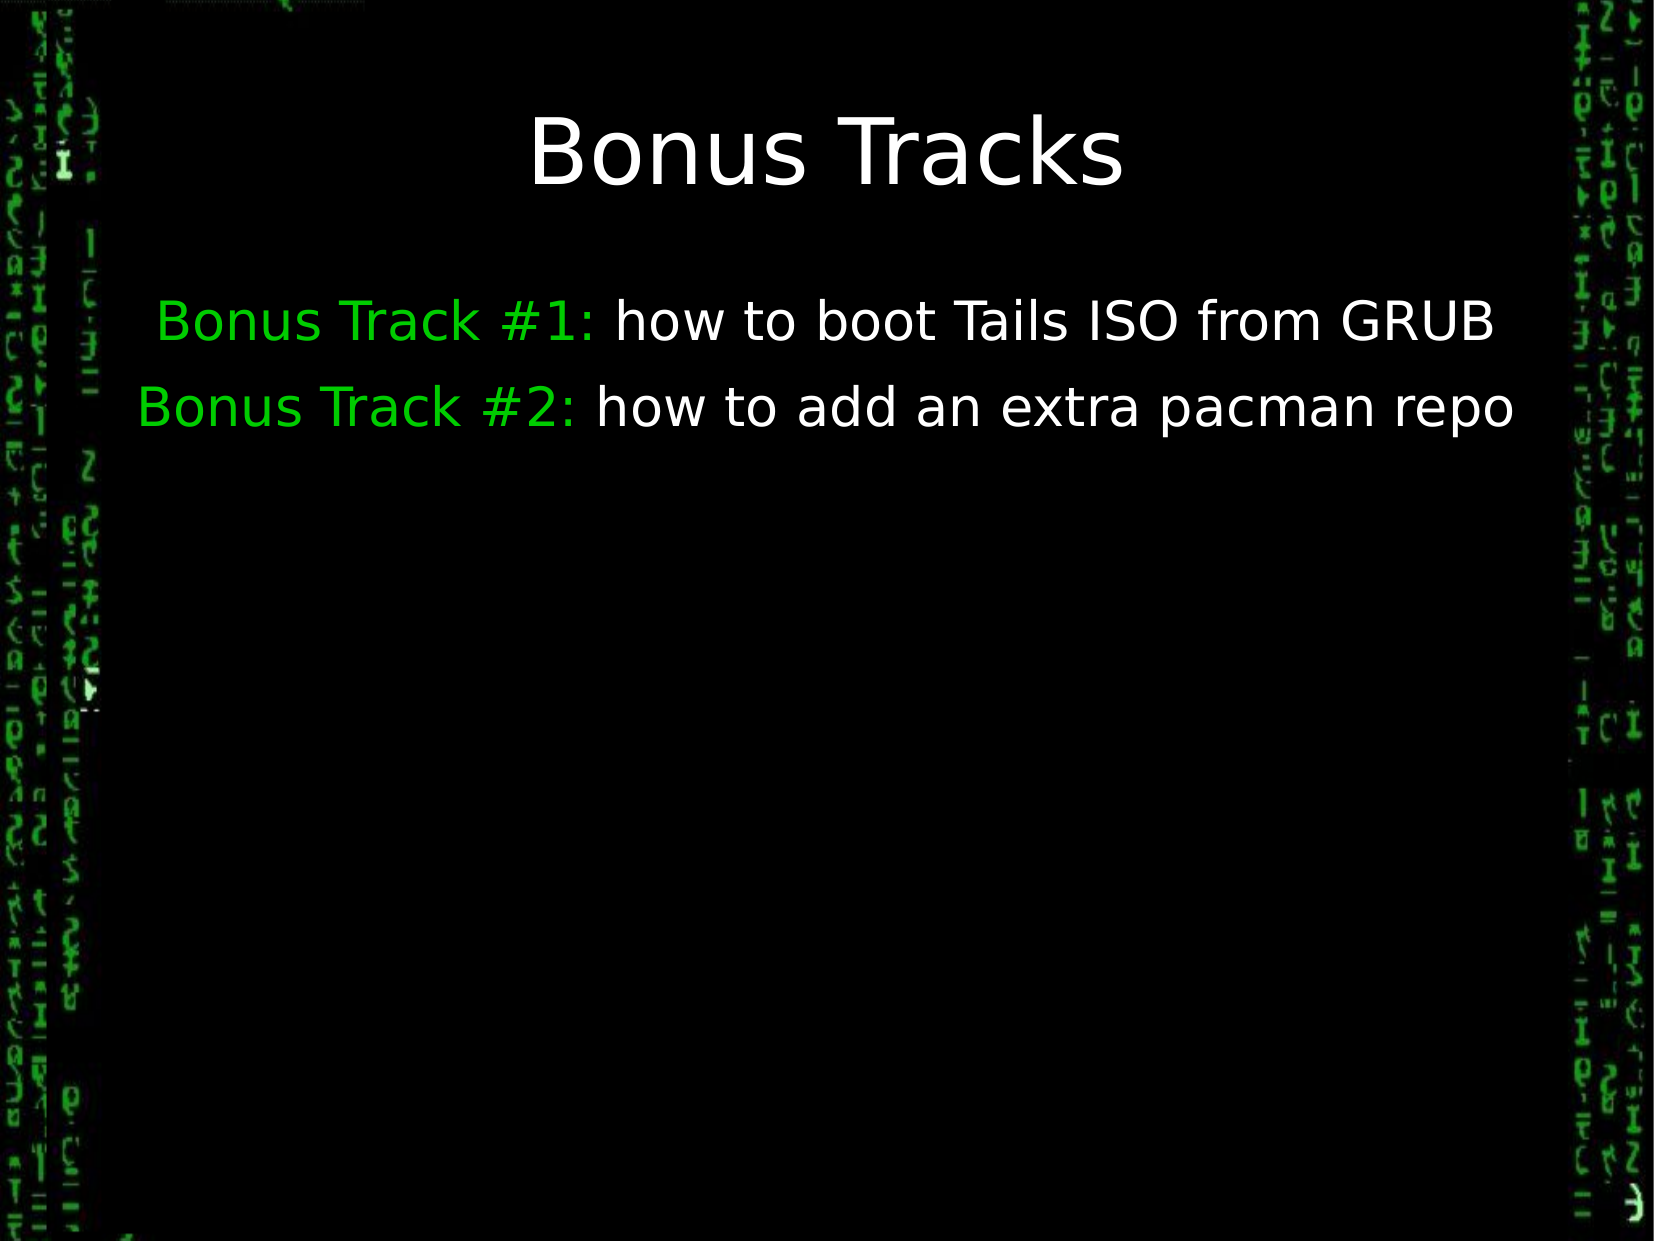

# Bonus Tracks
Bonus Track #1: how to boot Tails ISO from GRUB
Bonus Track #2: how to add an extra pacman repo